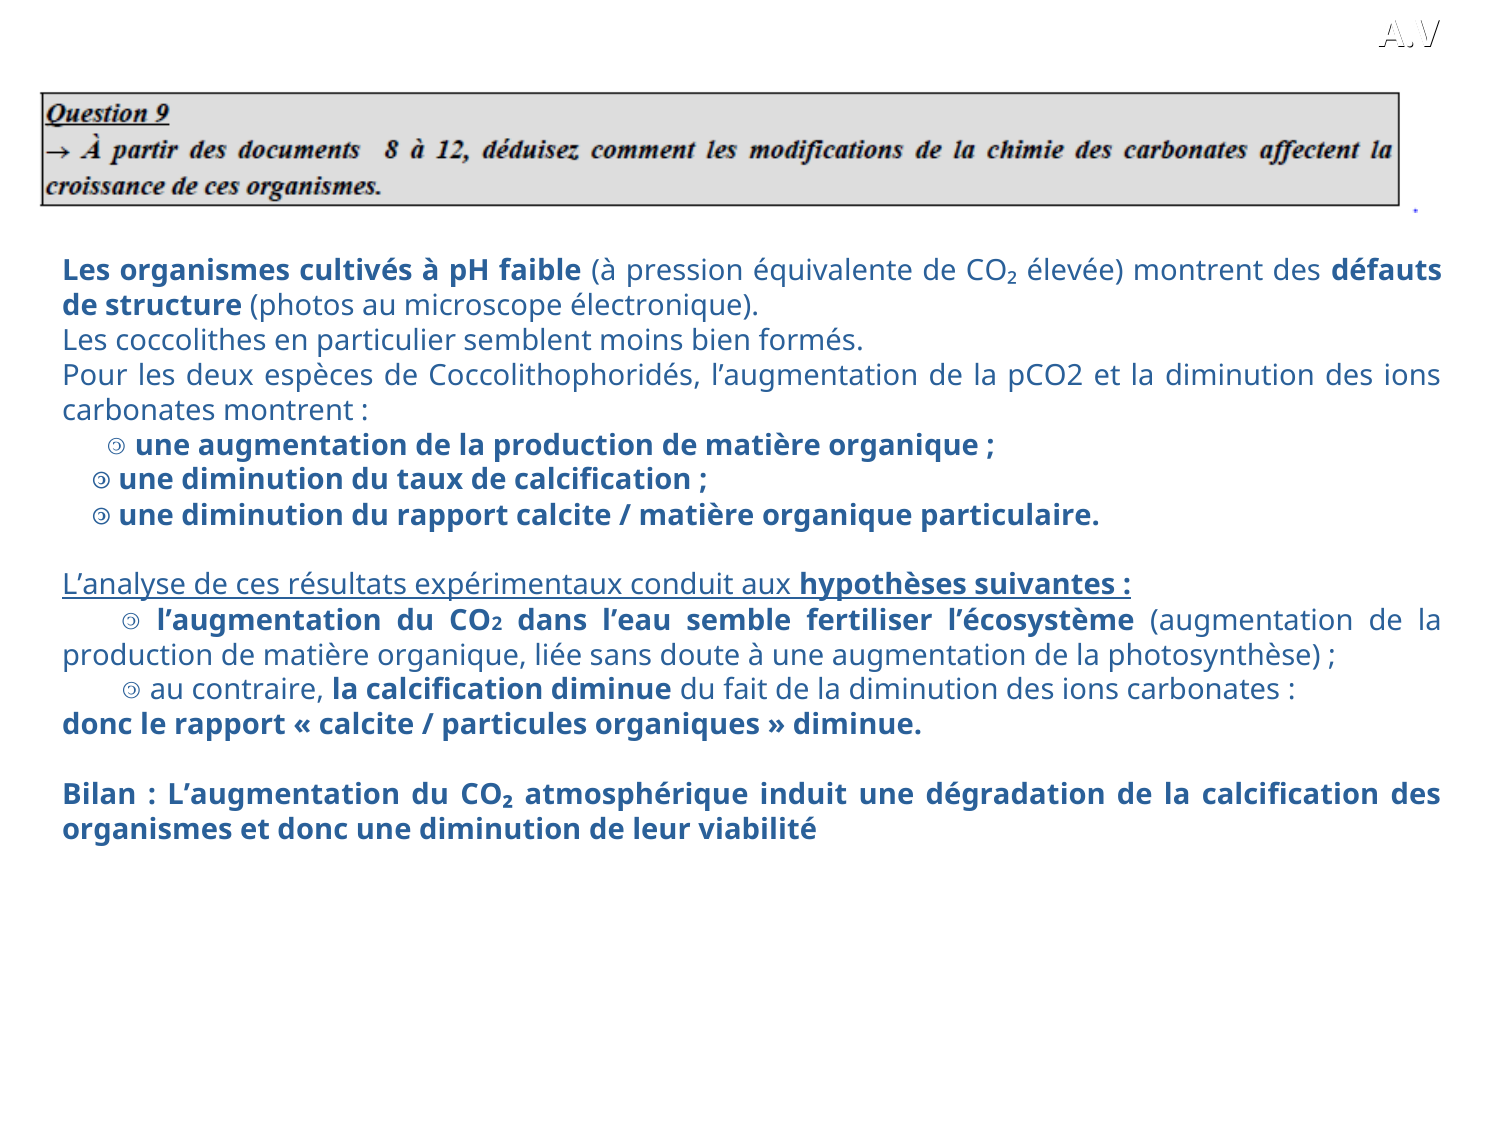

A.V
Les organismes cultivés à pH faible (à pression équivalente de CO₂ élevée) montrent des défauts de structure (photos au microscope électronique).
Les coccolithes en particulier semblent moins bien formés.
Pour les deux espèces de Coccolithophoridés, l’augmentation de la pCO2 et la diminution des ions carbonates montrent :
  une augmentation de la production de matière organique ;
  une diminution du taux de calcification ;
  une diminution du rapport calcite / matière organique particulaire.
L’analyse de ces résultats expérimentaux conduit aux hypothèses suivantes :
  l’augmentation du CO2 dans l’eau semble fertiliser l’écosystème (augmentation de la production de matière organique, liée sans doute à une augmentation de la photosynthèse) ;
  au contraire, la calcification diminue du fait de la diminution des ions carbonates :
donc le rapport « calcite / particules organiques » diminue.
Bilan : L’augmentation du CO₂ atmosphérique induit une dégradation de la calcification des organismes et donc une diminution de leur viabilité